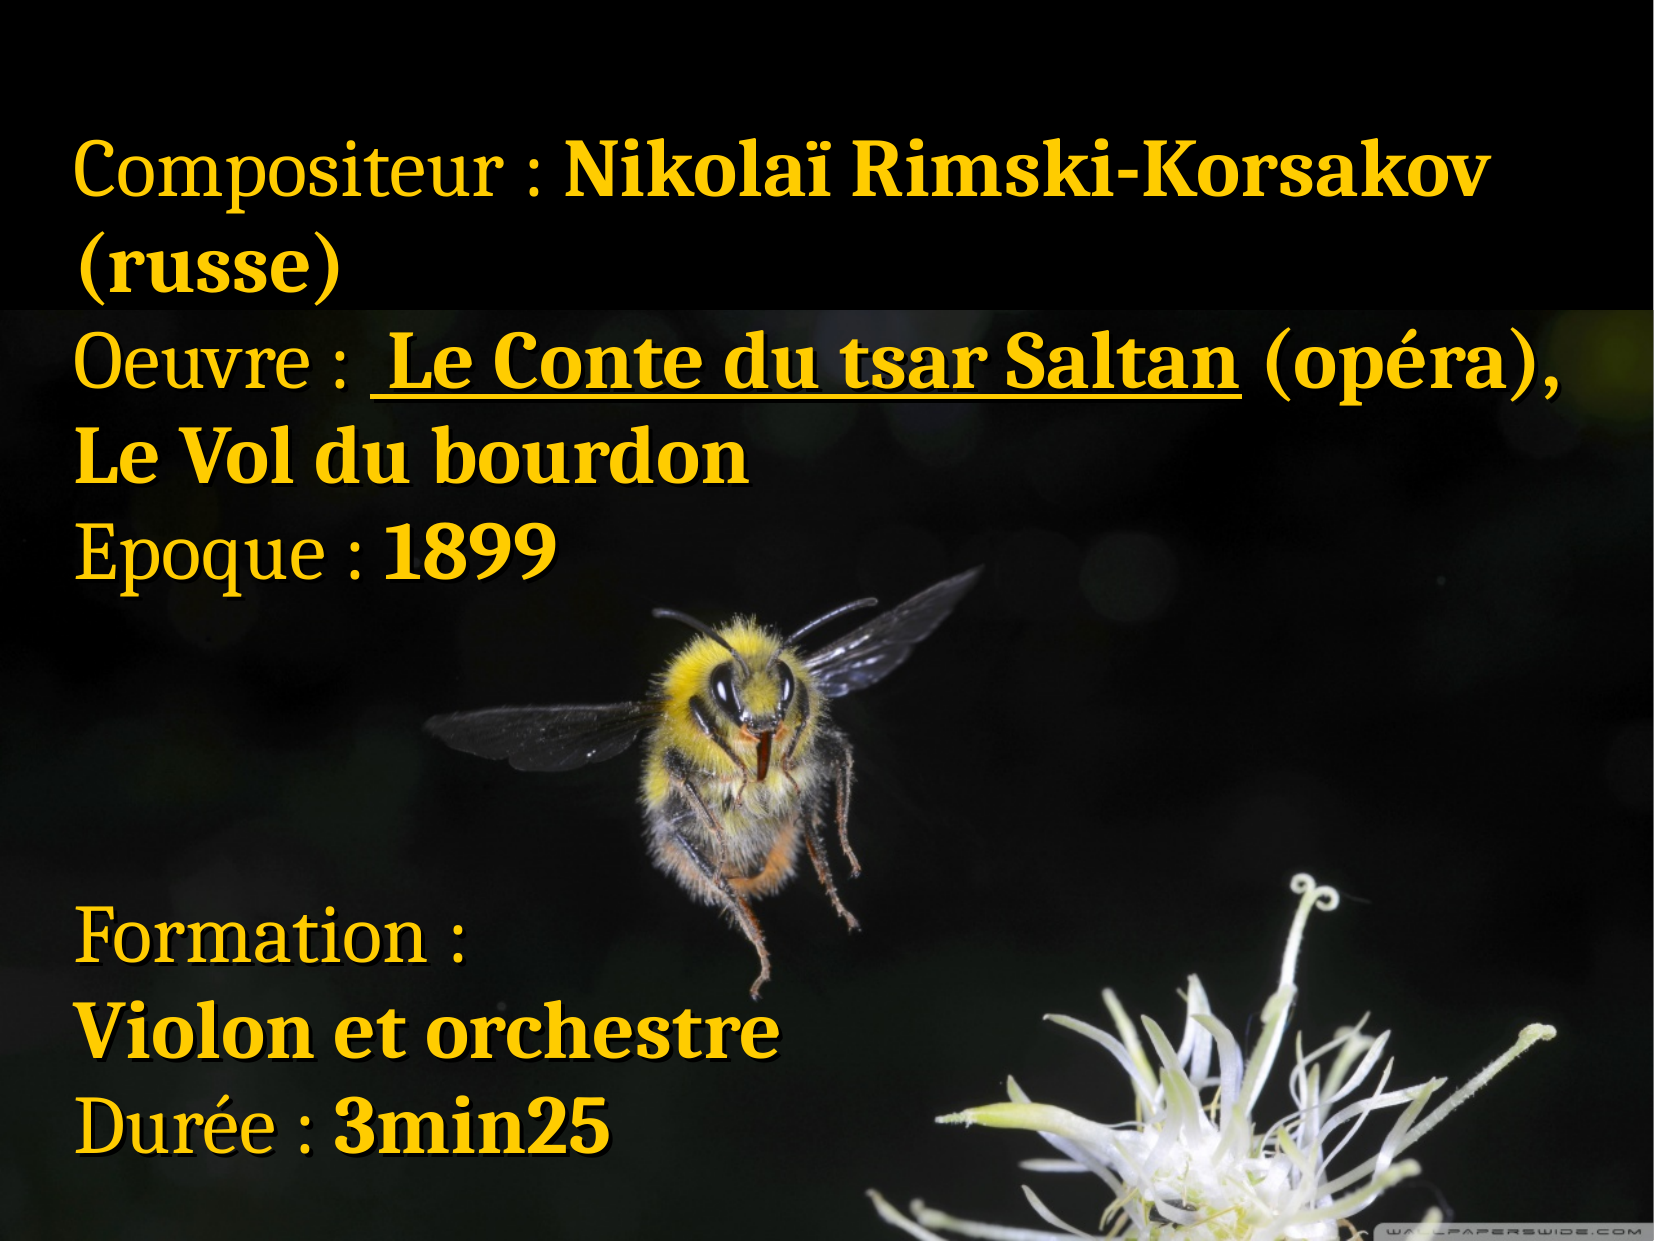

Compositeur : Nikolaï Rimski-Korsakov (russe)
Oeuvre : Le Conte du tsar Saltan (opéra), Le Vol du bourdon
Epoque : 1899
Formation :
Violon et orchestre
Durée : 3min25